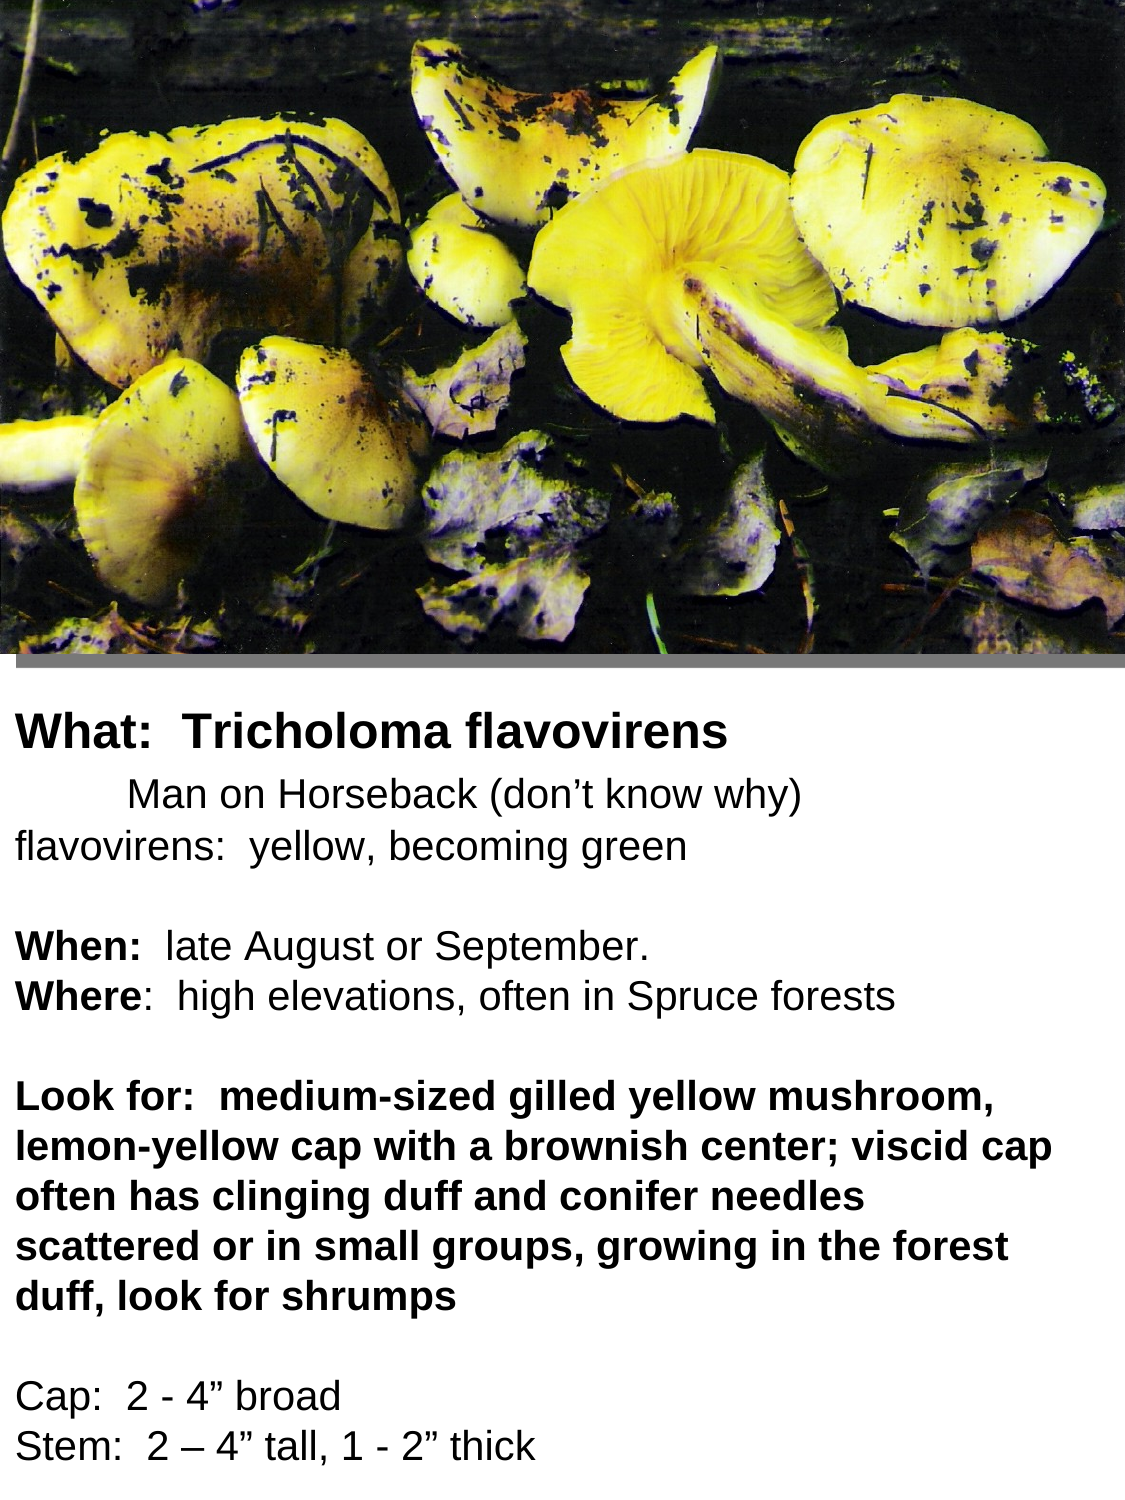

What: Tricholoma flavovirens
		Man on Horseback (don’t know why)
	flavovirens: yellow, becoming green
When: late August or September.
Where: high elevations, often in Spruce forests
Look for: medium-sized gilled yellow mushroom, lemon-yellow cap with a brownish center; viscid cap often has clinging duff and conifer needles
scattered or in small groups, growing in the forest duff, look for shrumps
Cap: 2 - 4” broad
Stem: 2 – 4” tall, 1 - 2” thick